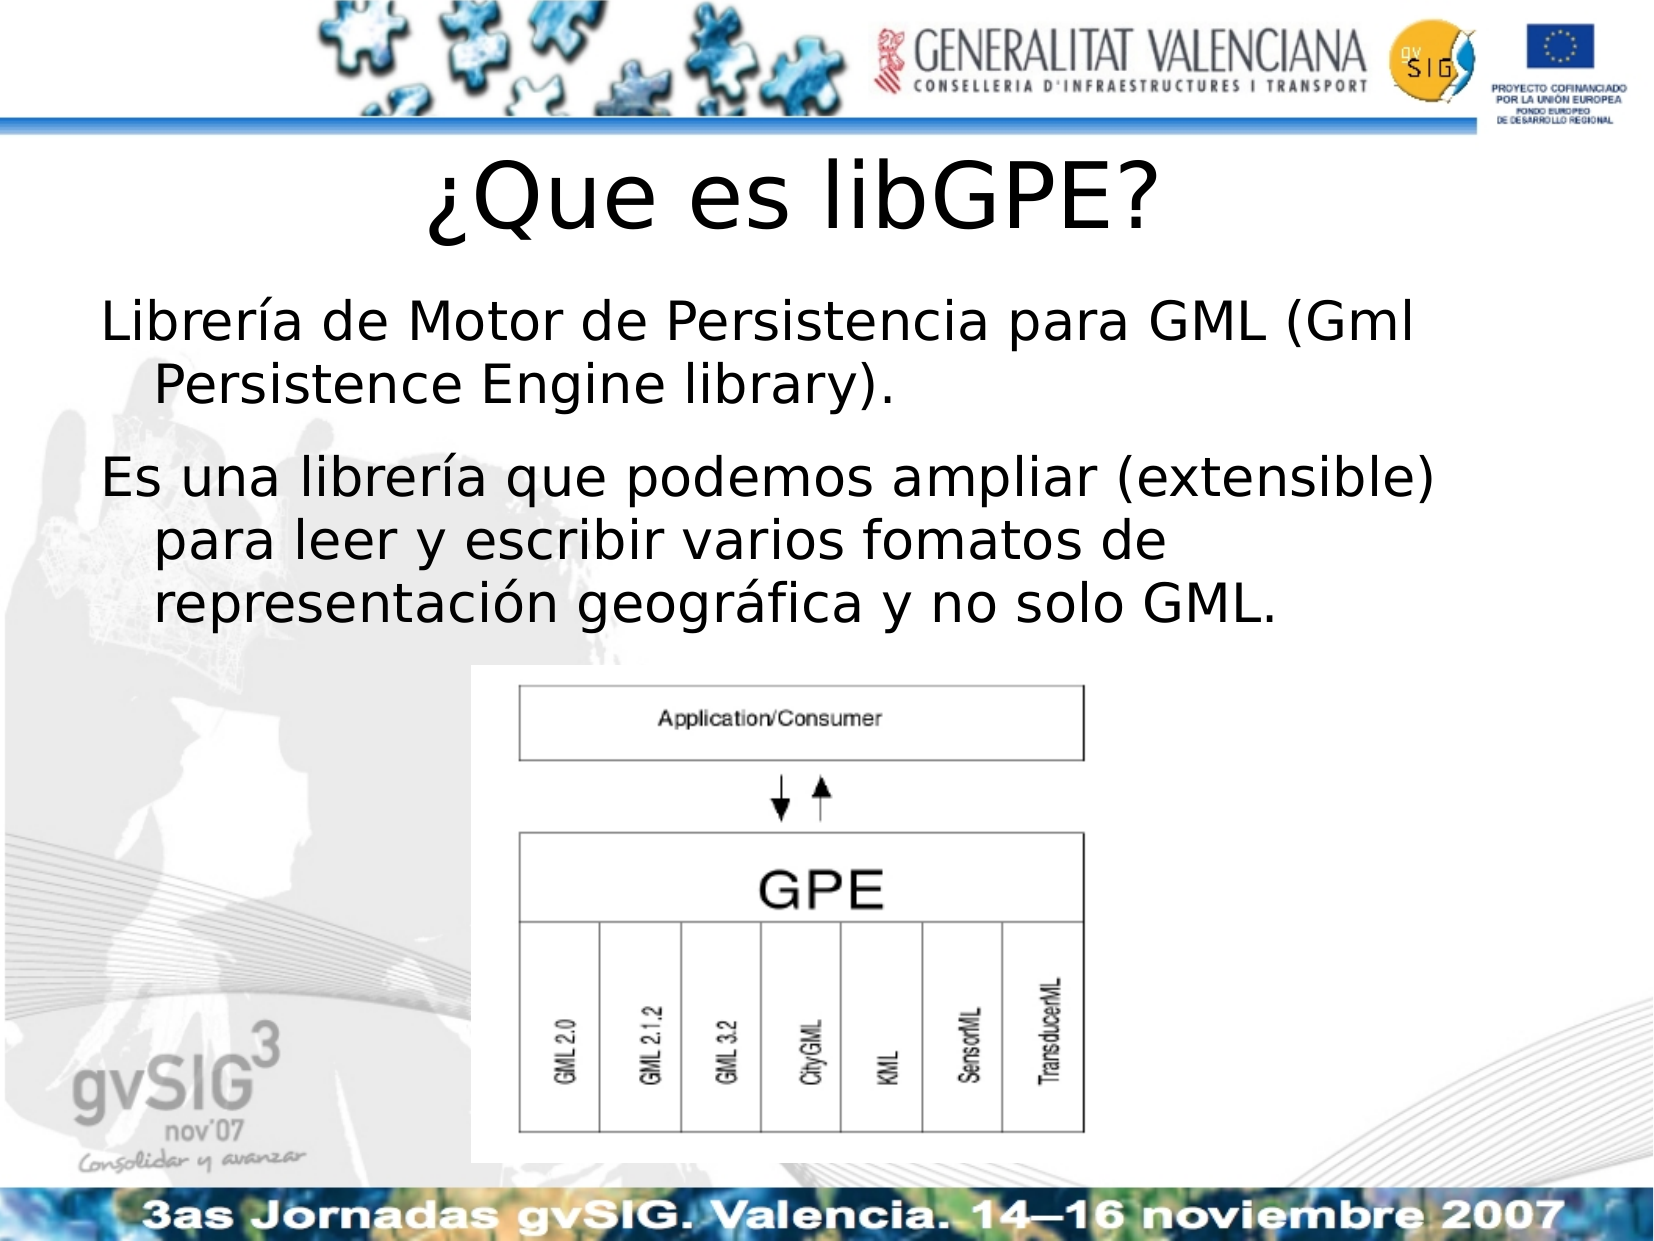

# ¿Que es libGPE?
Librería de Motor de Persistencia para GML (Gml Persistence Engine library).
Es una librería que podemos ampliar (extensible) para leer y escribir varios fomatos de representación geográfica y no solo GML.